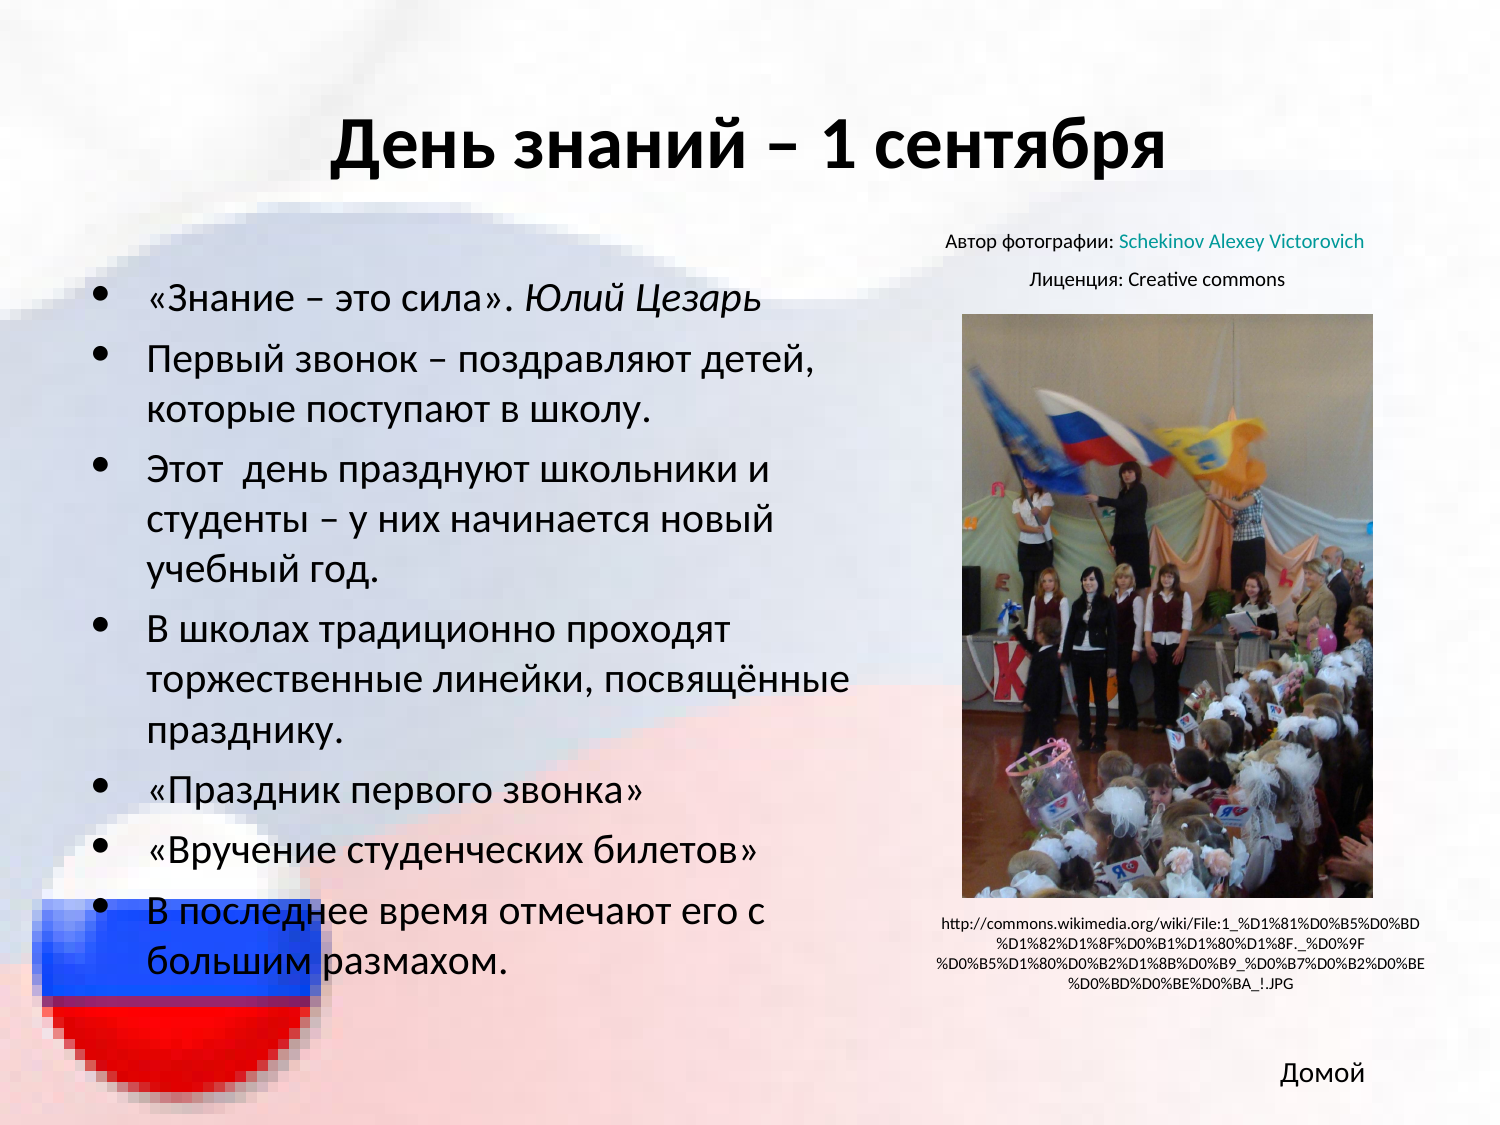

# День знаний – 1 сентября
Автор фотографии: Schekinov Alexey Victorovich
Лиценция: Creative commons
«Знание – это сила». Юлий Цезарь
Первый звонок – поздравляют детей, которые поступают в школу.
Этот день празднуют школьники и студенты – у них начинается новый учебный год.
В школах традиционно проходят торжественные линейки, посвящённые празднику.
«Праздник первого звонка»
«Вручение студенческих билетов»
В последнее время отмечают его с большим размахом.
http://commons.wikimedia.org/wiki/File:1_%D1%81%D0%B5%D0%BD%D1%82%D1%8F%D0%B1%D1%80%D1%8F._%D0%9F%D0%B5%D1%80%D0%B2%D1%8B%D0%B9_%D0%B7%D0%B2%D0%BE%D0%BD%D0%BE%D0%BA_!.JPG
Домой